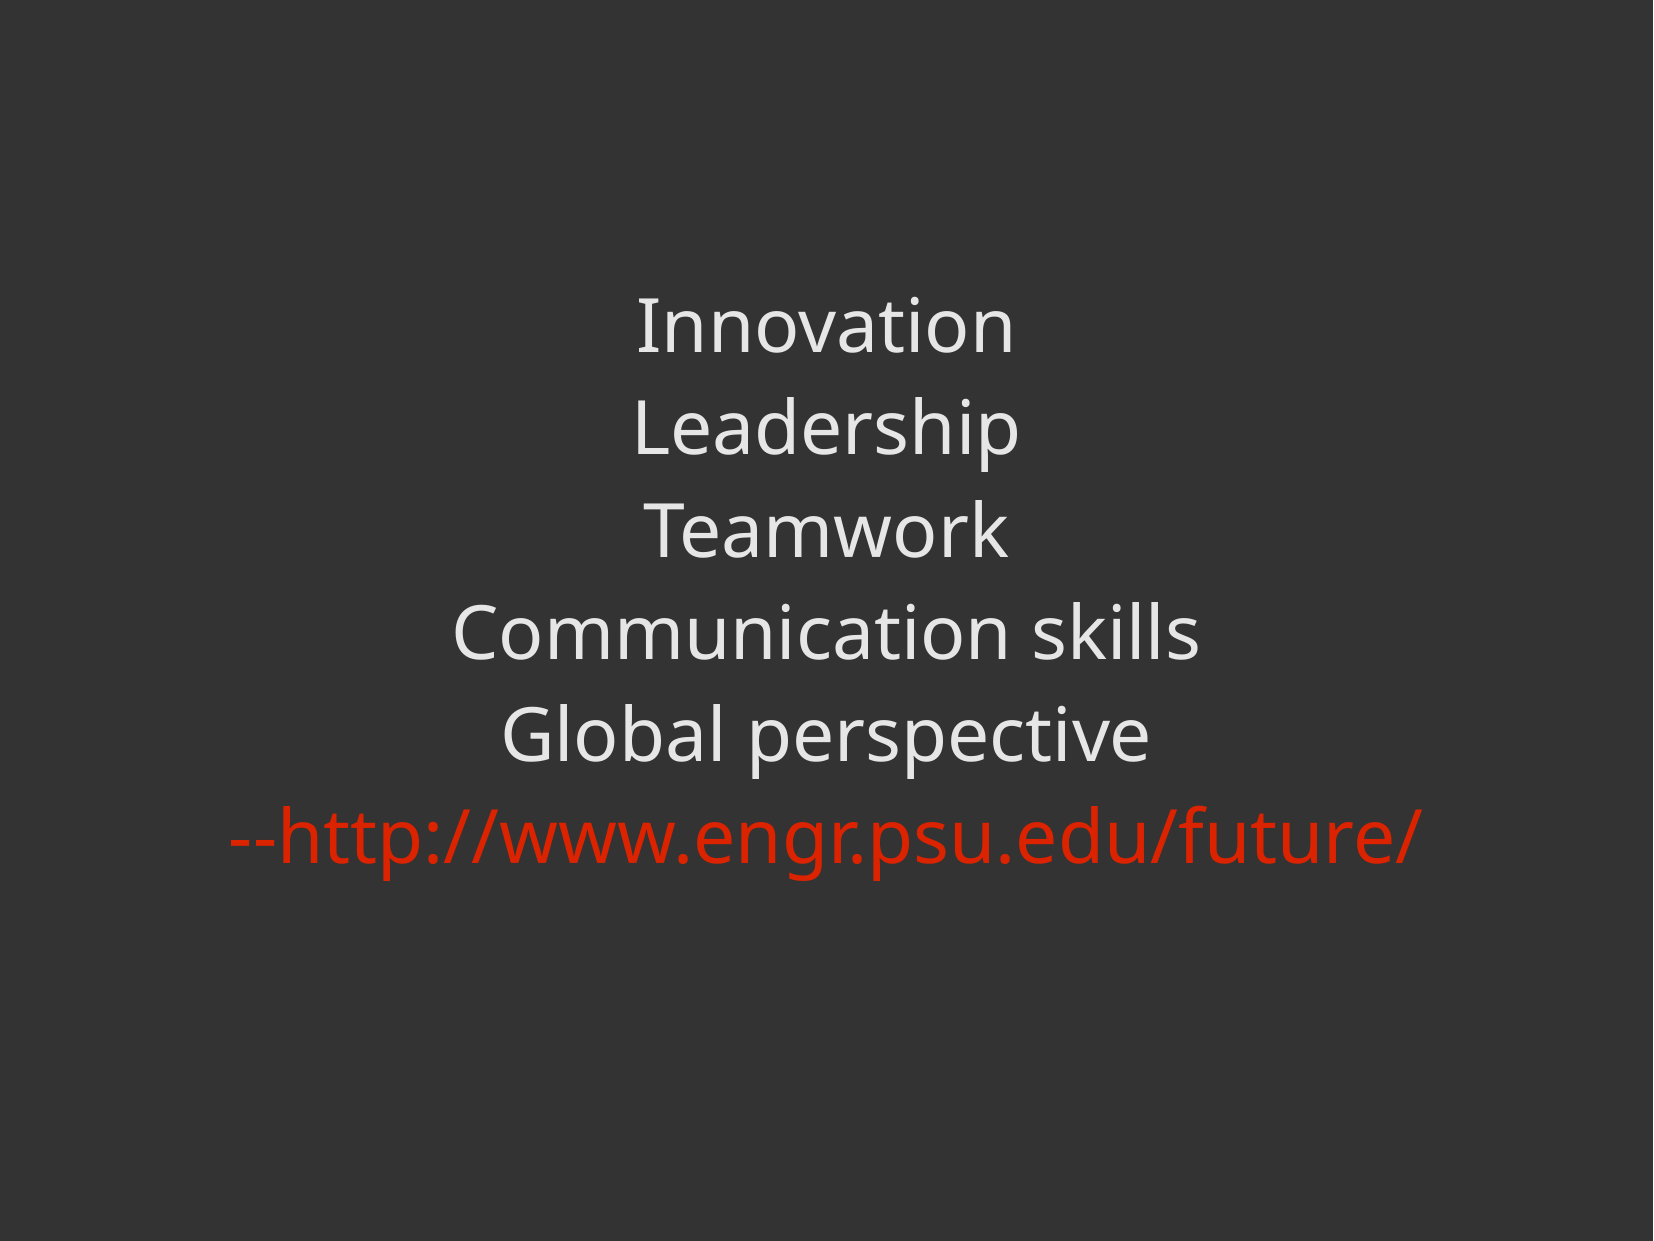

# Innovation
Leadership
Teamwork
Communication skills
Global perspective
--http://www.engr.psu.edu/future/